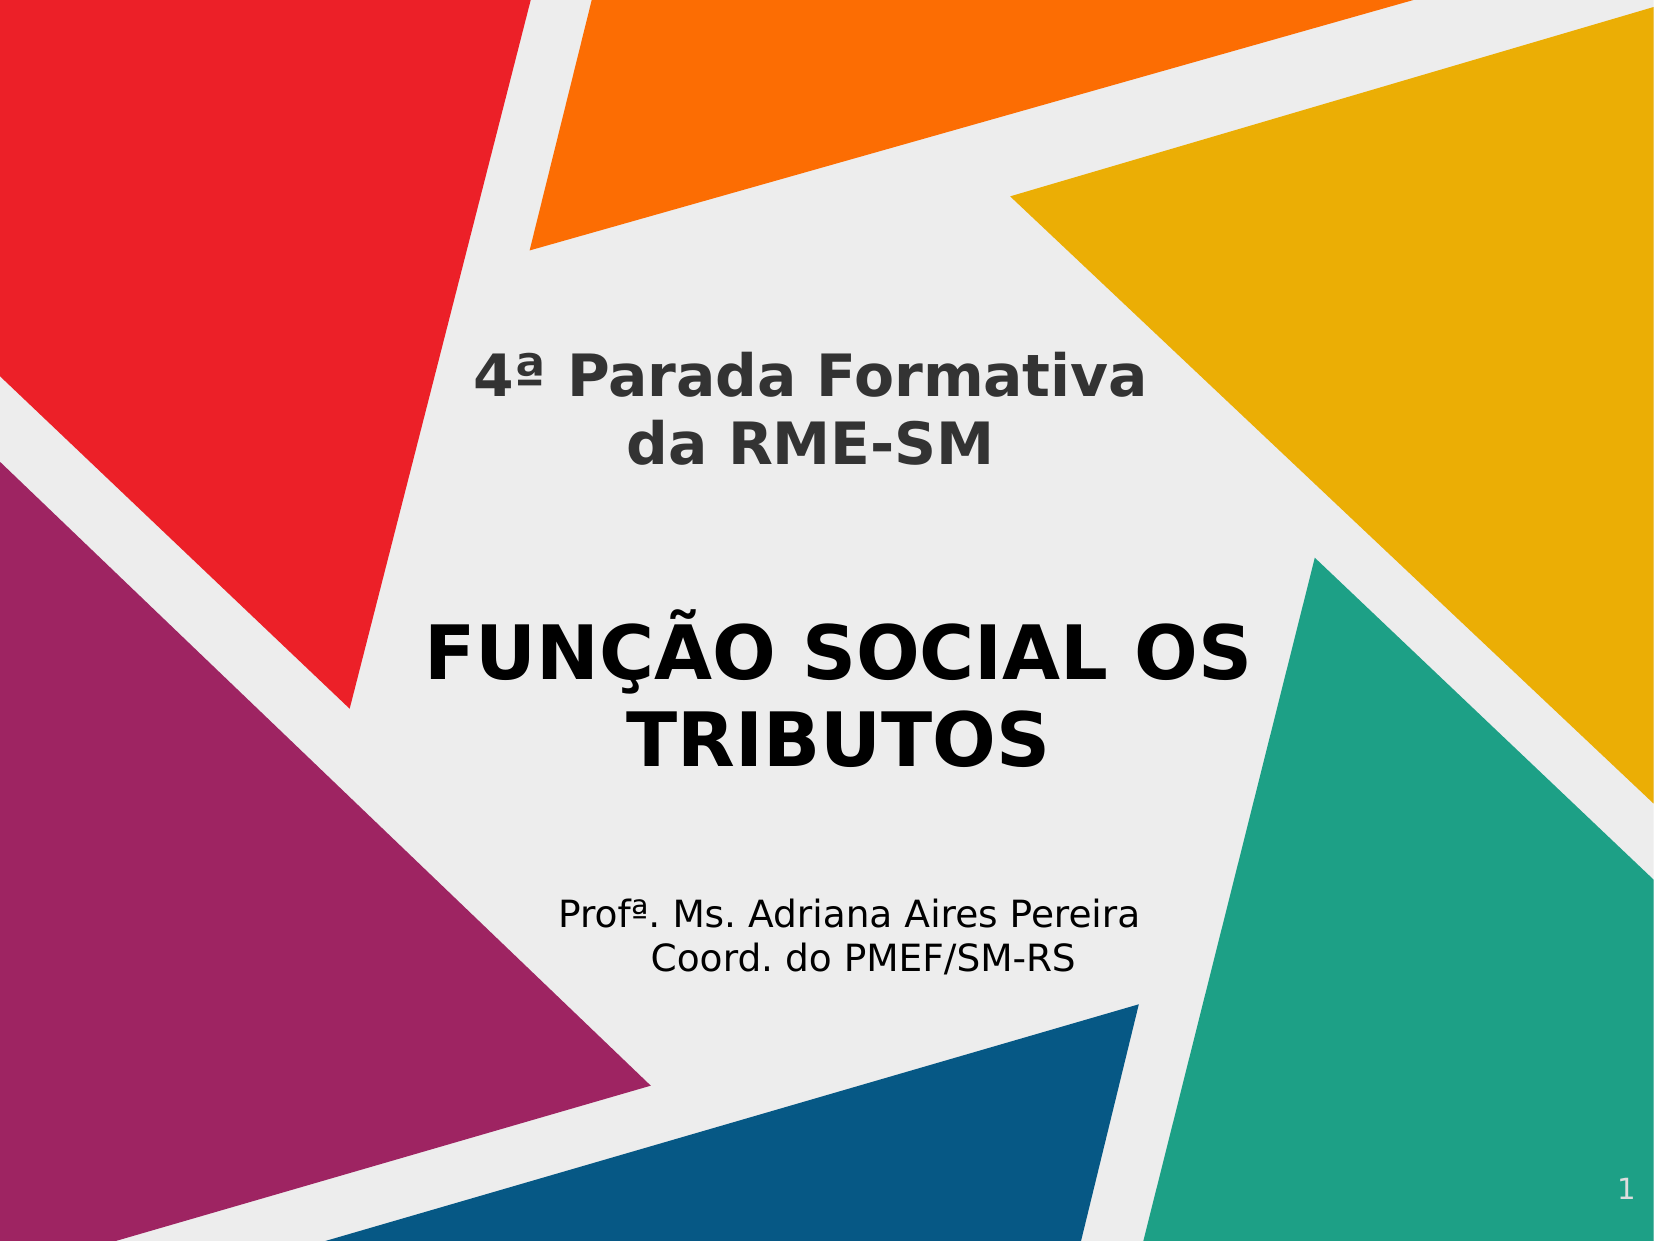

# 4ª Parada Formativa da RME-SM
FUNÇÃO SOCIAL OS TRIBUTOS
Profª. Ms. Adriana Aires Pereira
Coord. do PMEF/SM-RS
1